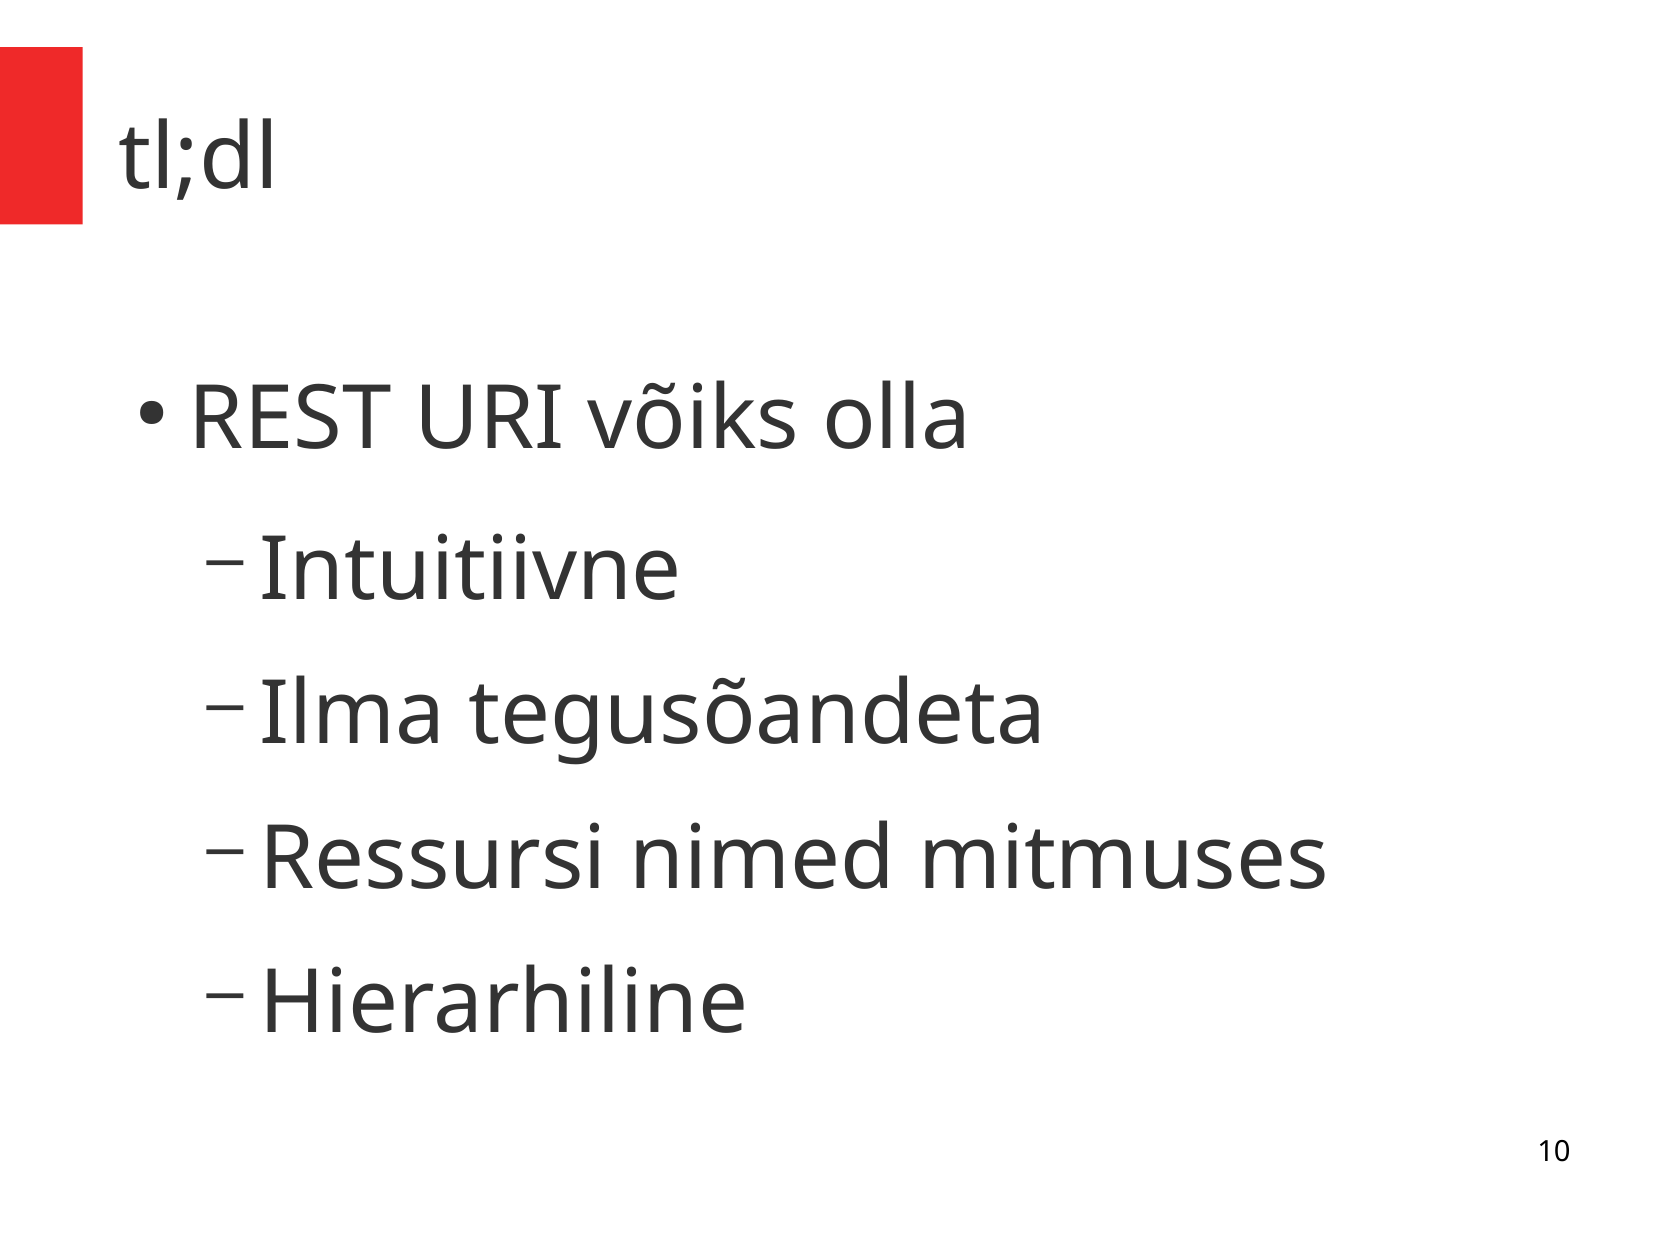

# tl;dl
REST URI võiks olla
Intuitiivne
Ilma tegusõandeta
Ressursi nimed mitmuses
Hierarhiline
10